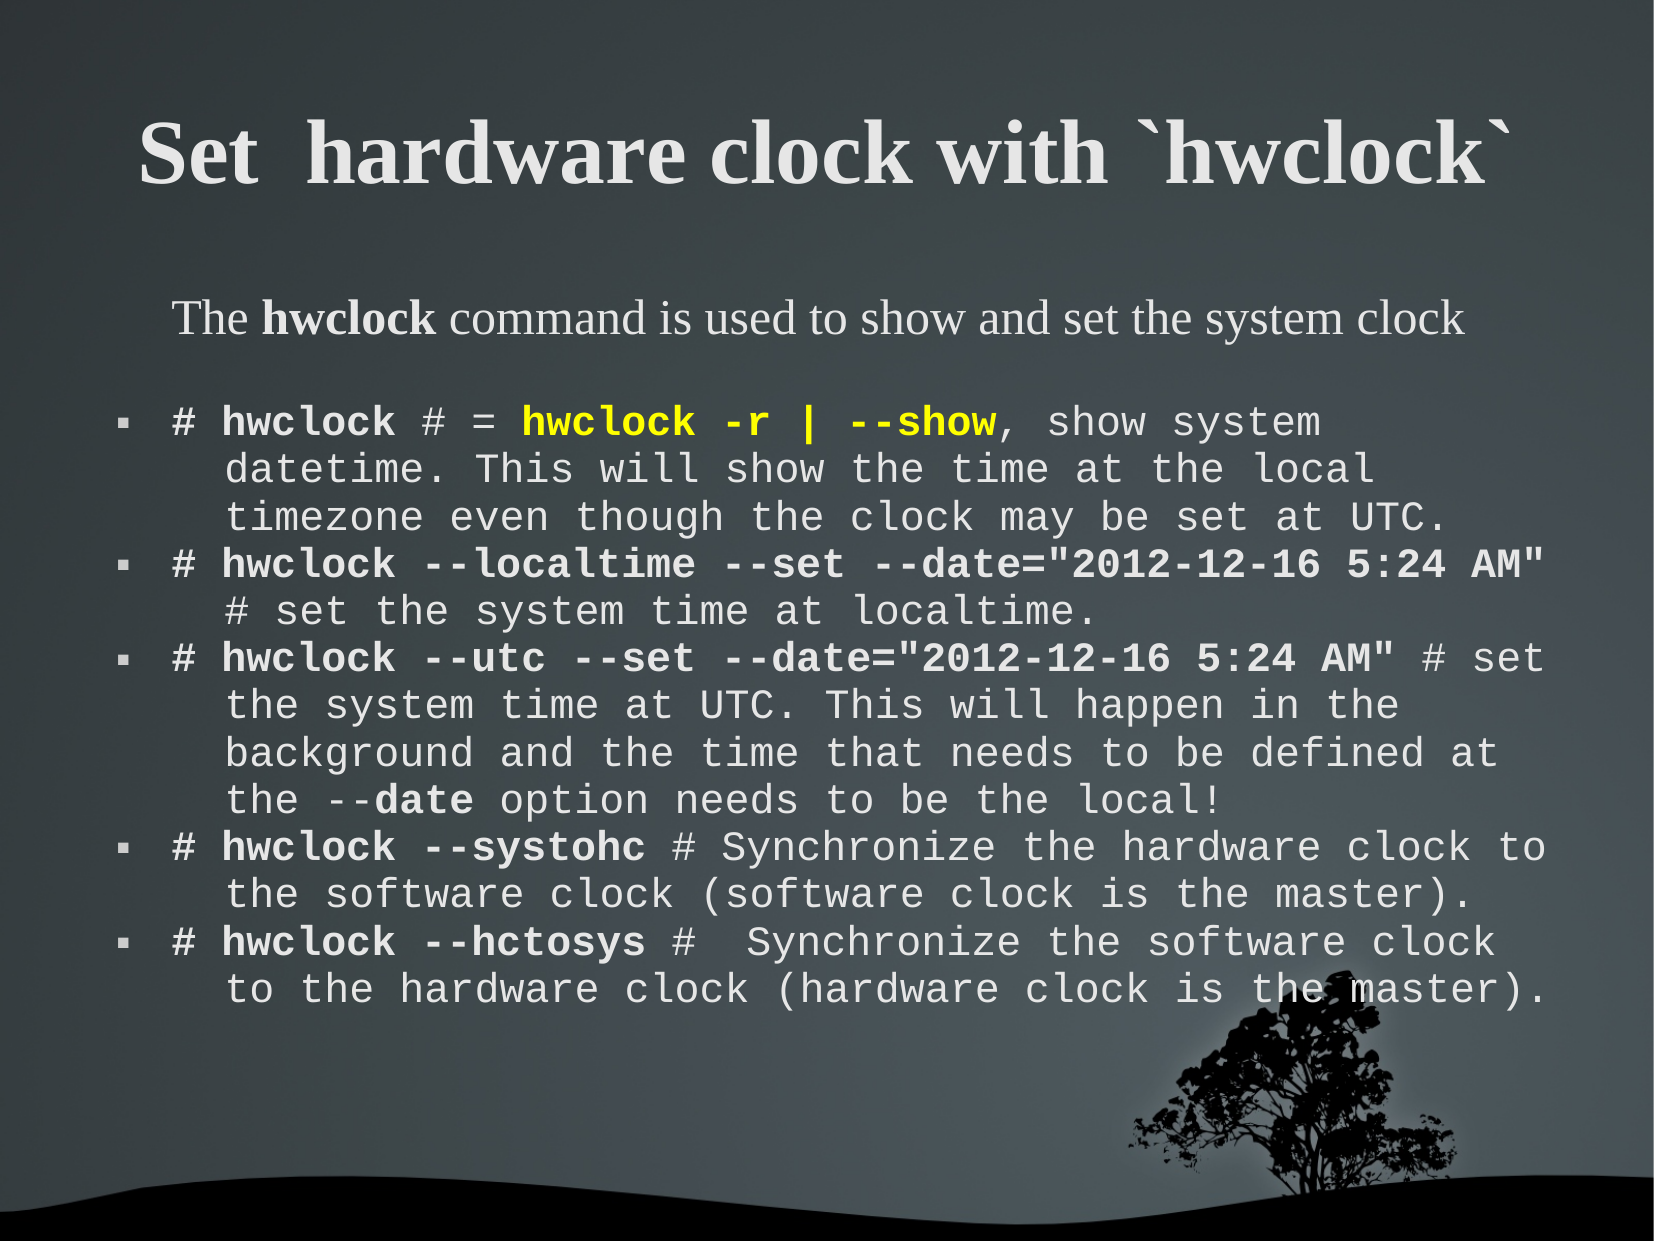

# Set hardware clock with `hwclock`
The hwclock command is used to show and set the system clock
# hwclock # = hwclock -r | --show, show system datetime. This will show the time at the local timezone even though the clock may be set at UTC.
# hwclock --localtime --set --date="2012-12-16 5:24 AM" # set the system time at localtime.
# hwclock --utc --set --date="2012-12-16 5:24 AM" # set the system time at UTC. This will happen in the background and the time that needs to be defined at the --date option needs to be the local!
# hwclock --systohc # Synchronize the hardware clock to the software clock (software clock is the master).
# hwclock --hctosys # Synchronize the software clock to the hardware clock (hardware clock is the master).